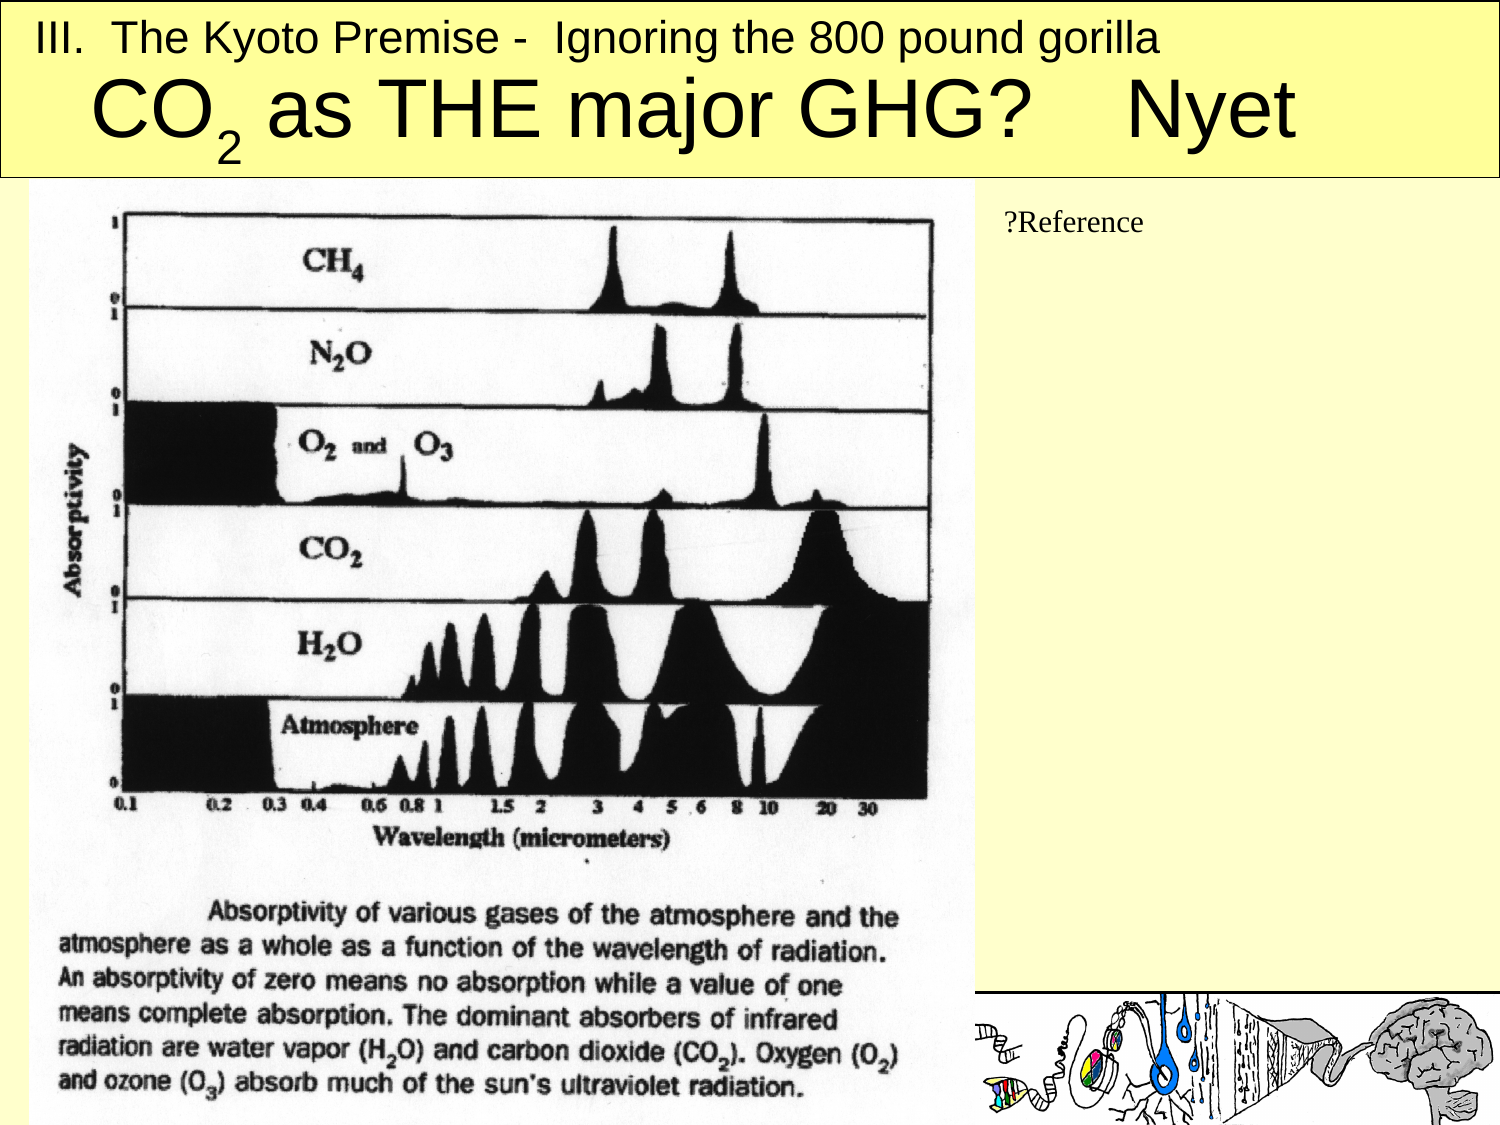

III. The Kyoto Premise - Ignoring the 800 pound gorilla
 CO2 as THE major GHG? Nyet
?Reference